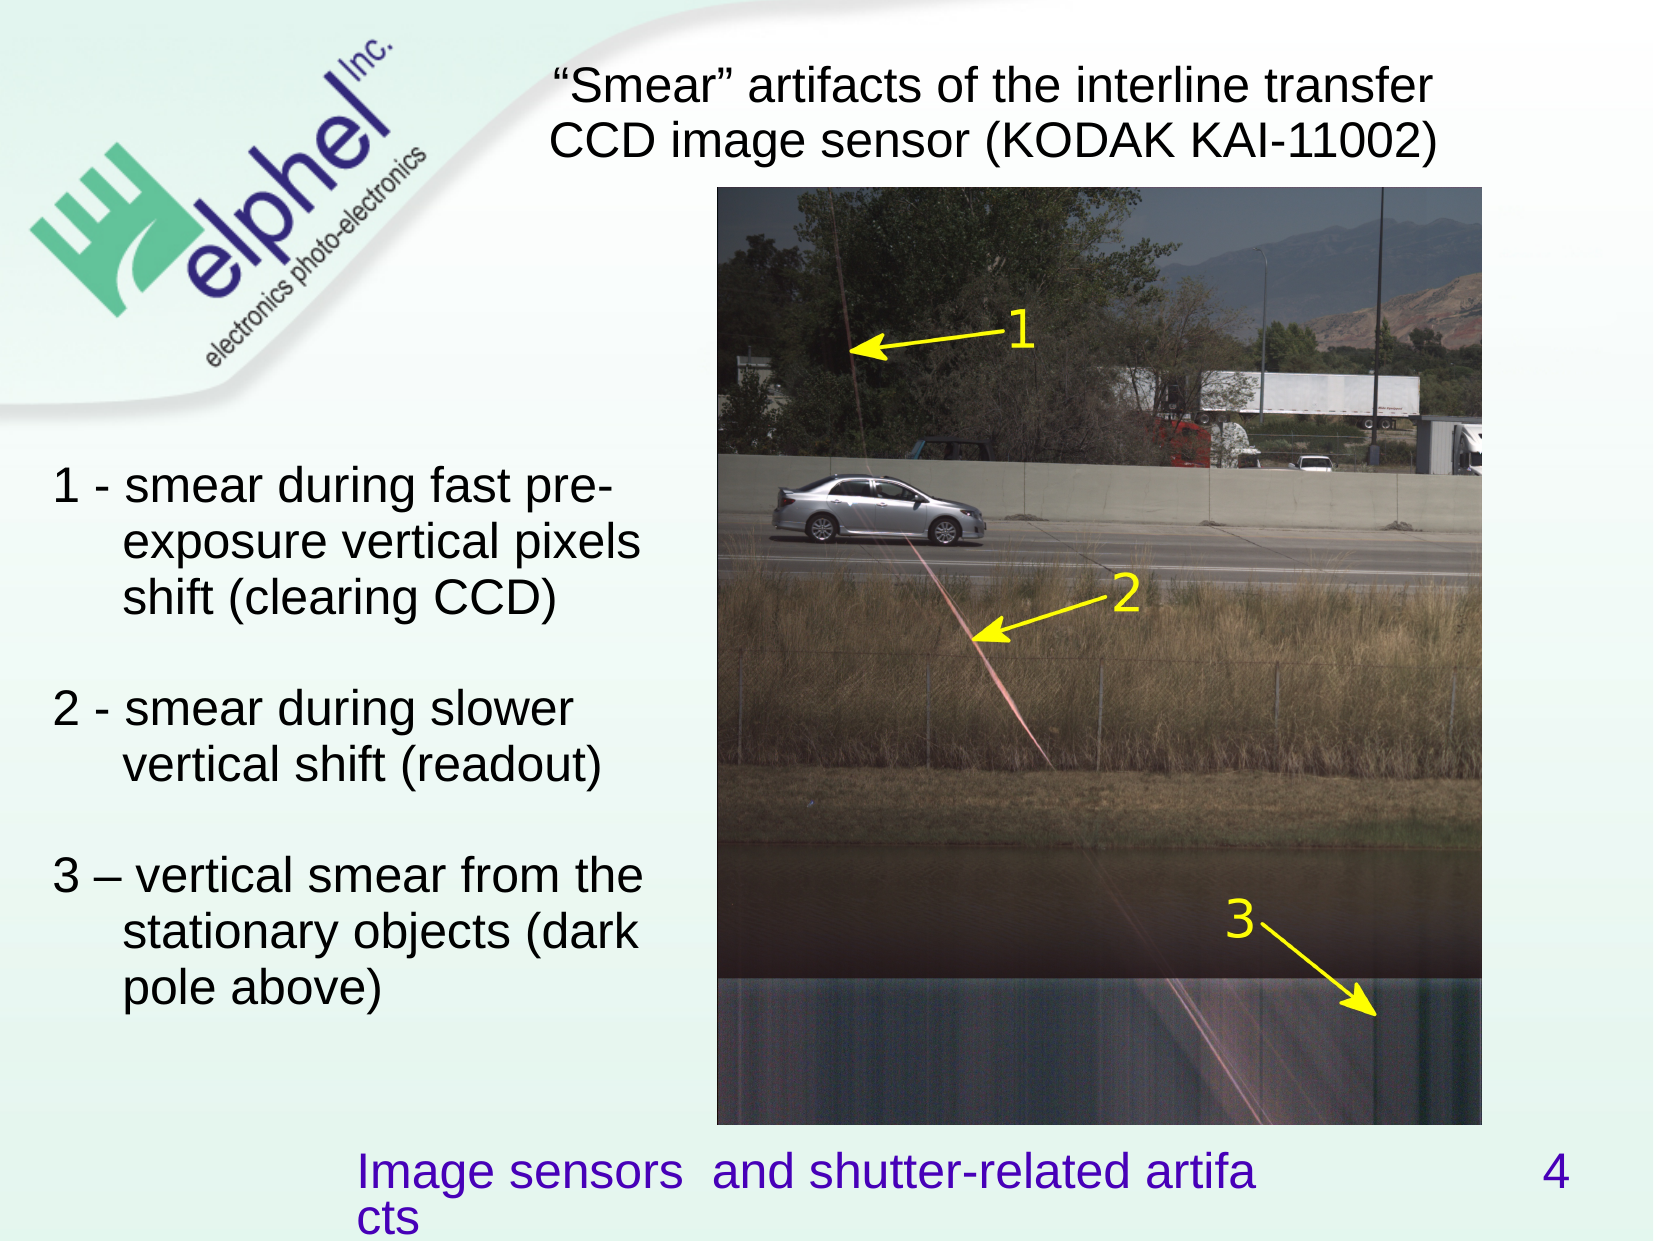

# “Smear” artifacts of the interline transfer CCD image sensor (KODAK KAI-11002)
1 - smear during fast pre-
 exposure vertical pixels
 shift (clearing CCD)
2 - smear during slower
 vertical shift (readout)
3 – vertical smear from the
 stationary objects (dark
 pole above)
Image sensors and shutter-related artifacts
4